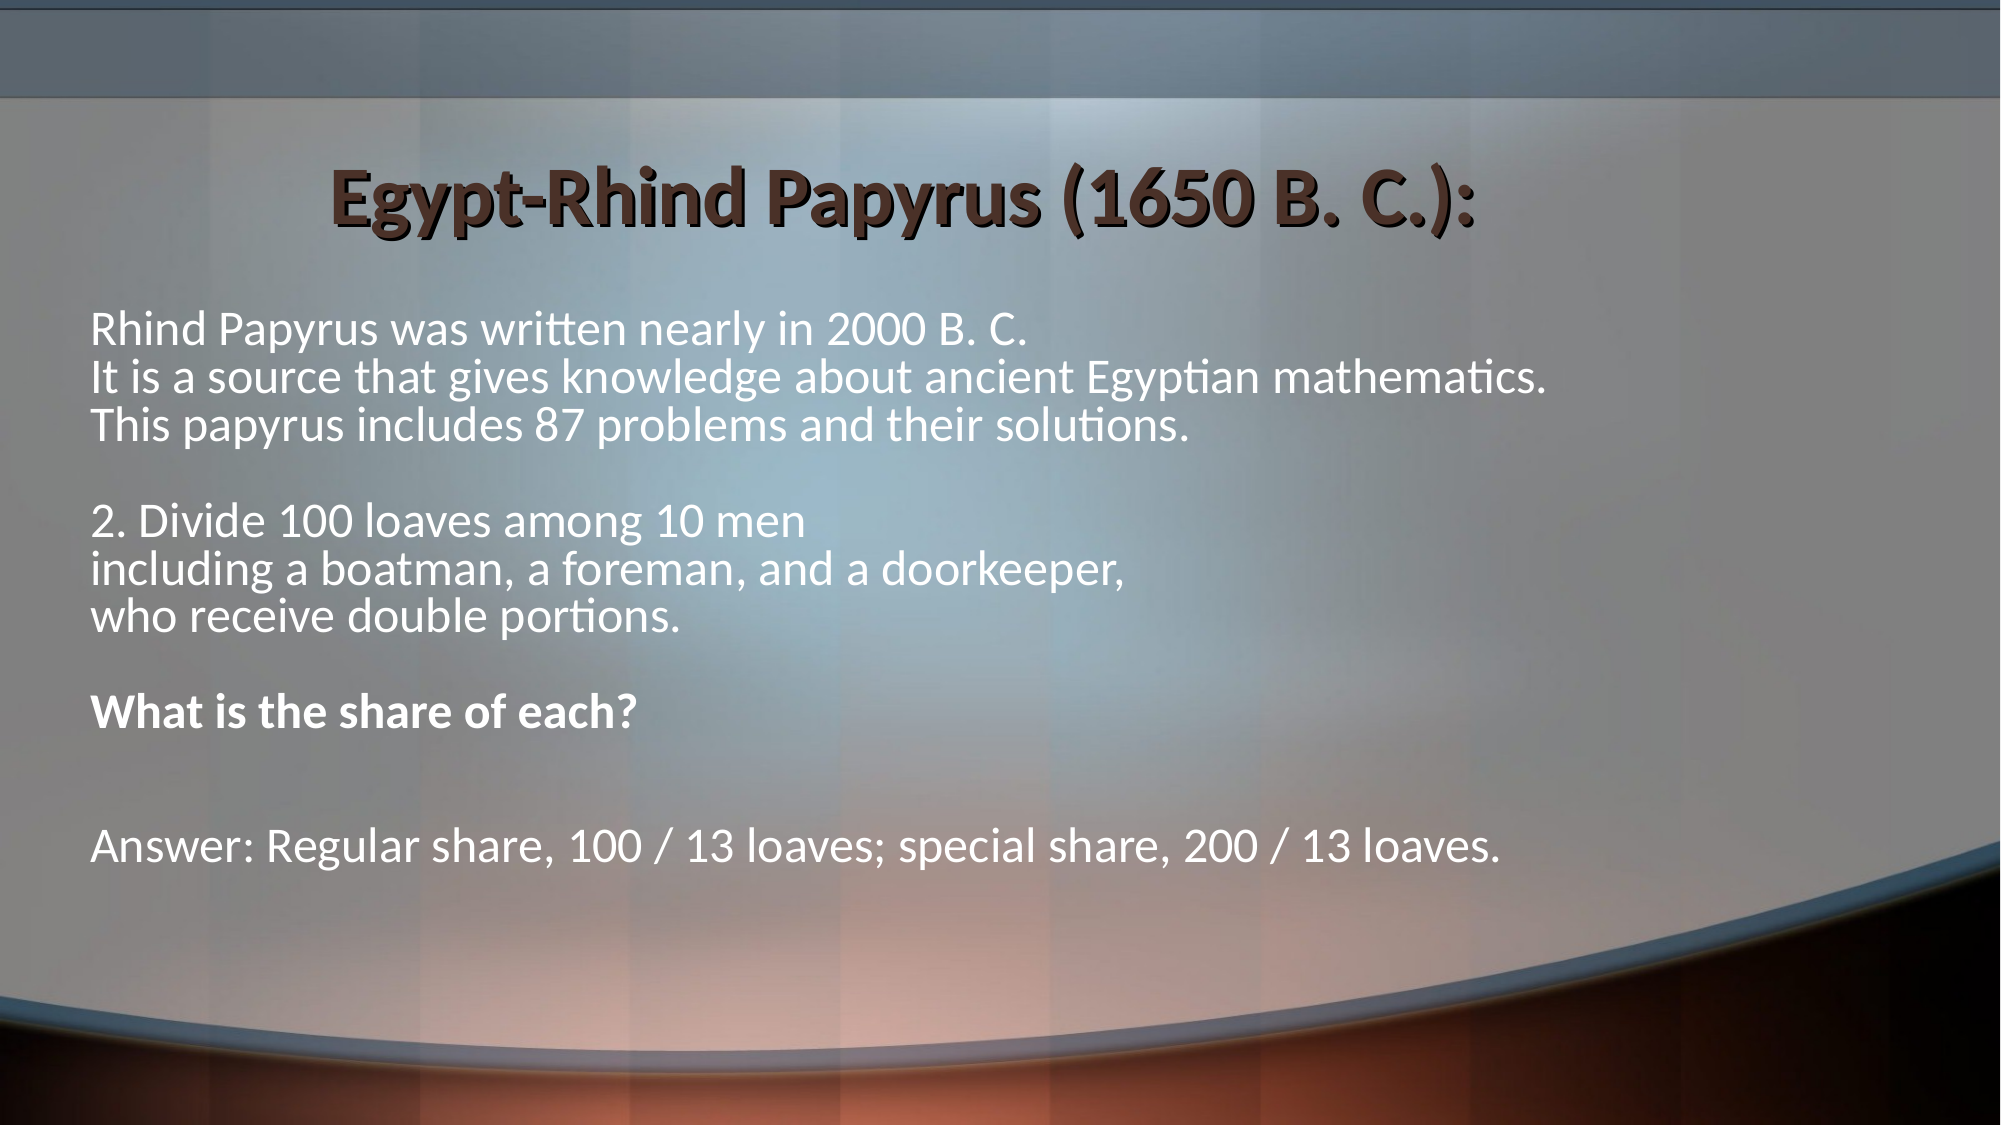

# Egypt-Rhind Papyrus (1650 B. C.):
Rhind Papyrus was written nearly in 2000 B. C.
It is a source that gives knowledge about ancient Egyptian mathematics.
This papyrus includes 87 problems and their solutions.
2. Divide 100 loaves among 10 men
including a boatman, a foreman, and a doorkeeper,
who receive double portions.
What is the share of each?
Answer: Regular share, 100 / 13 loaves; special share, 200 / 13 loaves.